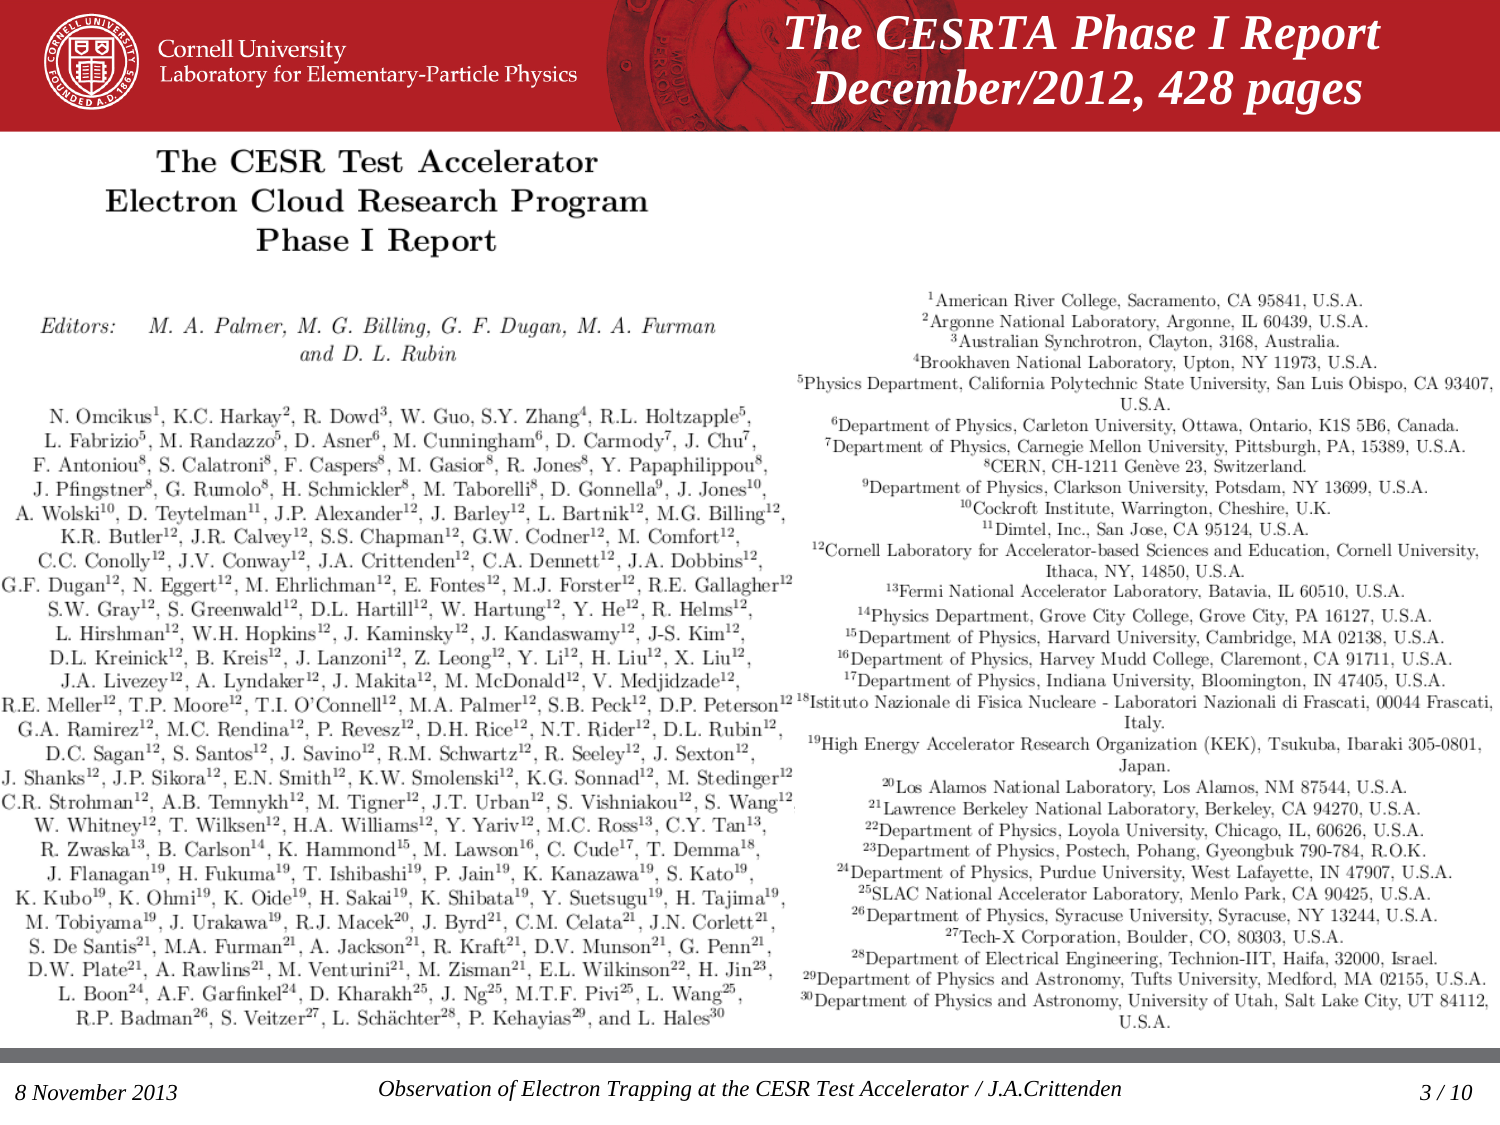

# The CESRTA Phase I Report December/2012, 428 pages